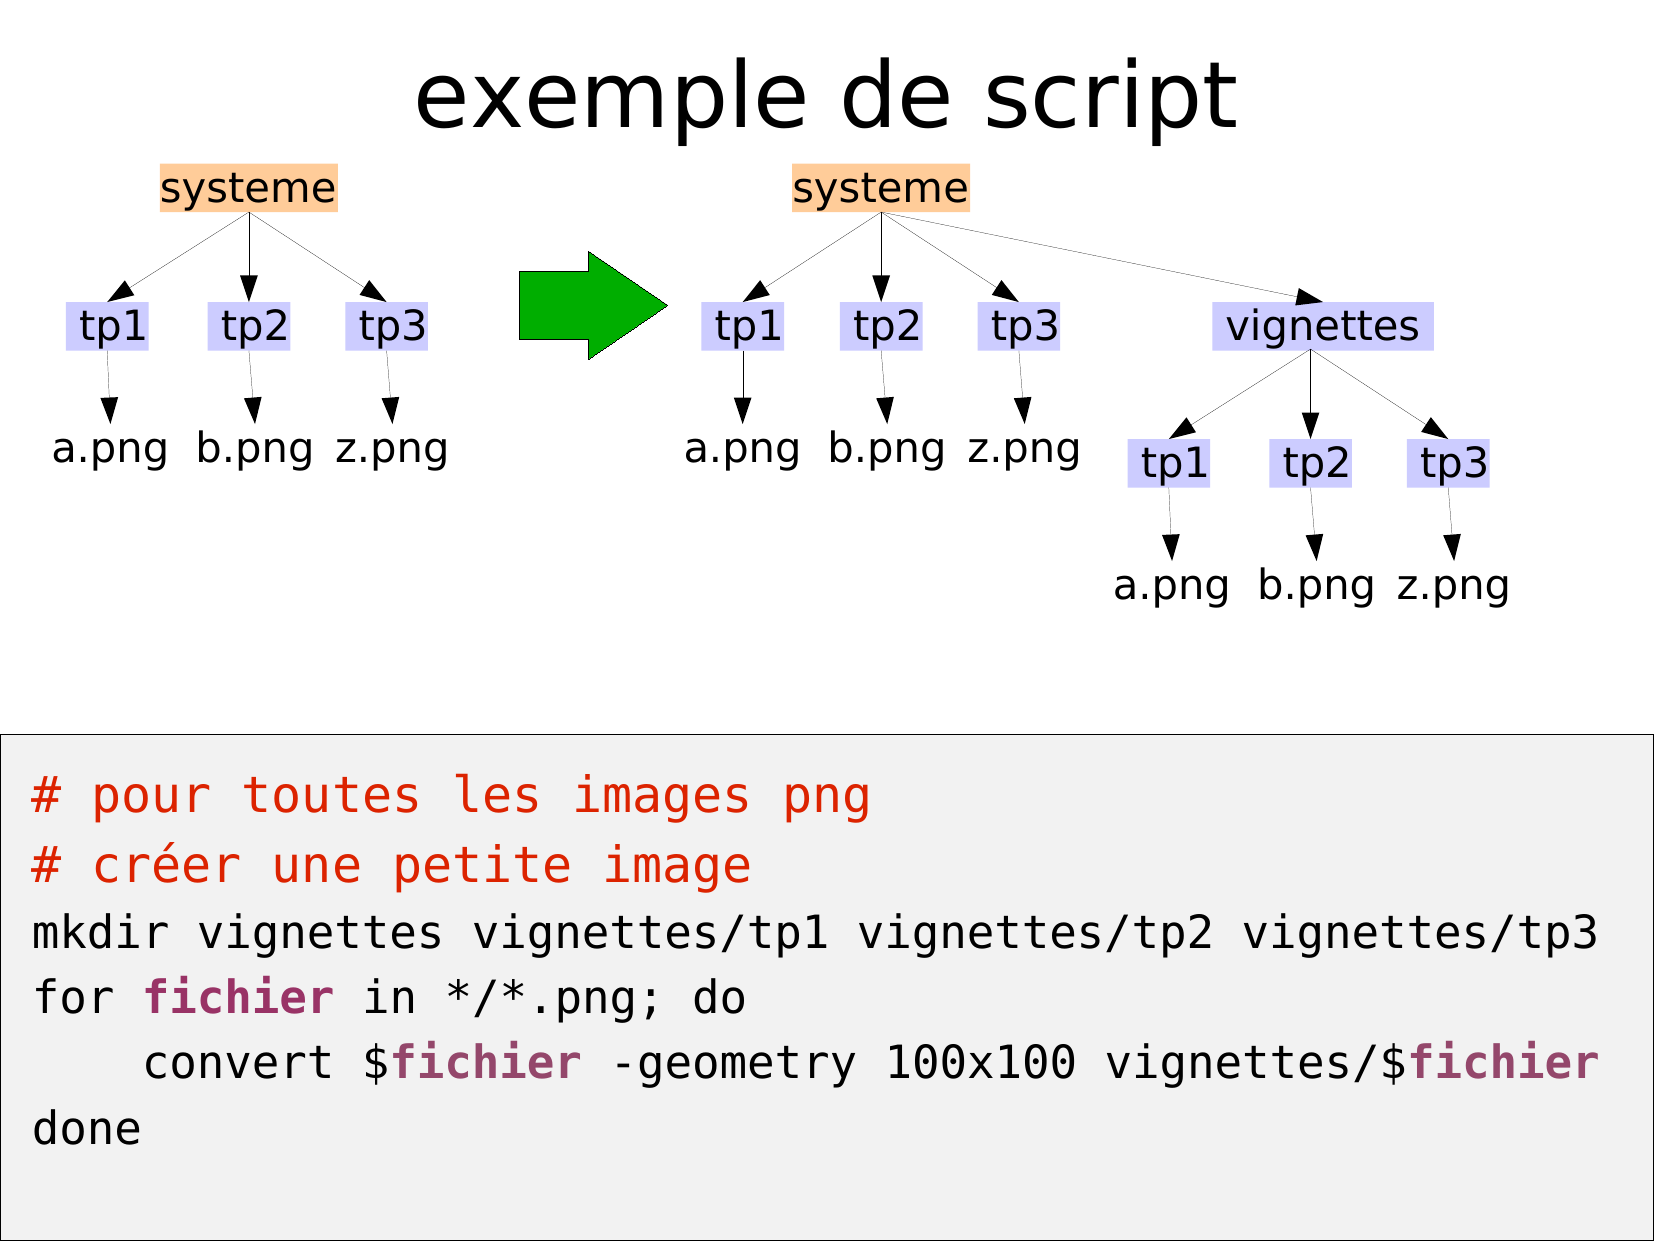

# exemple de script
systeme
systeme
 tp1
 tp2
 tp3
 tp1
 tp2
 tp3
 vignettes
a.png
b.png
z.png
a.png
b.png
z.png
 tp1
 tp2
 tp3
a.png
b.png
z.png
# pour toutes les images png
# créer une petite image
mkdir vignettes vignettes/tp1 vignettes/tp2 vignettes/tp3
for fichier in */*.png; do
 convert $fichier -geometry 100x100 vignettes/$fichier
done